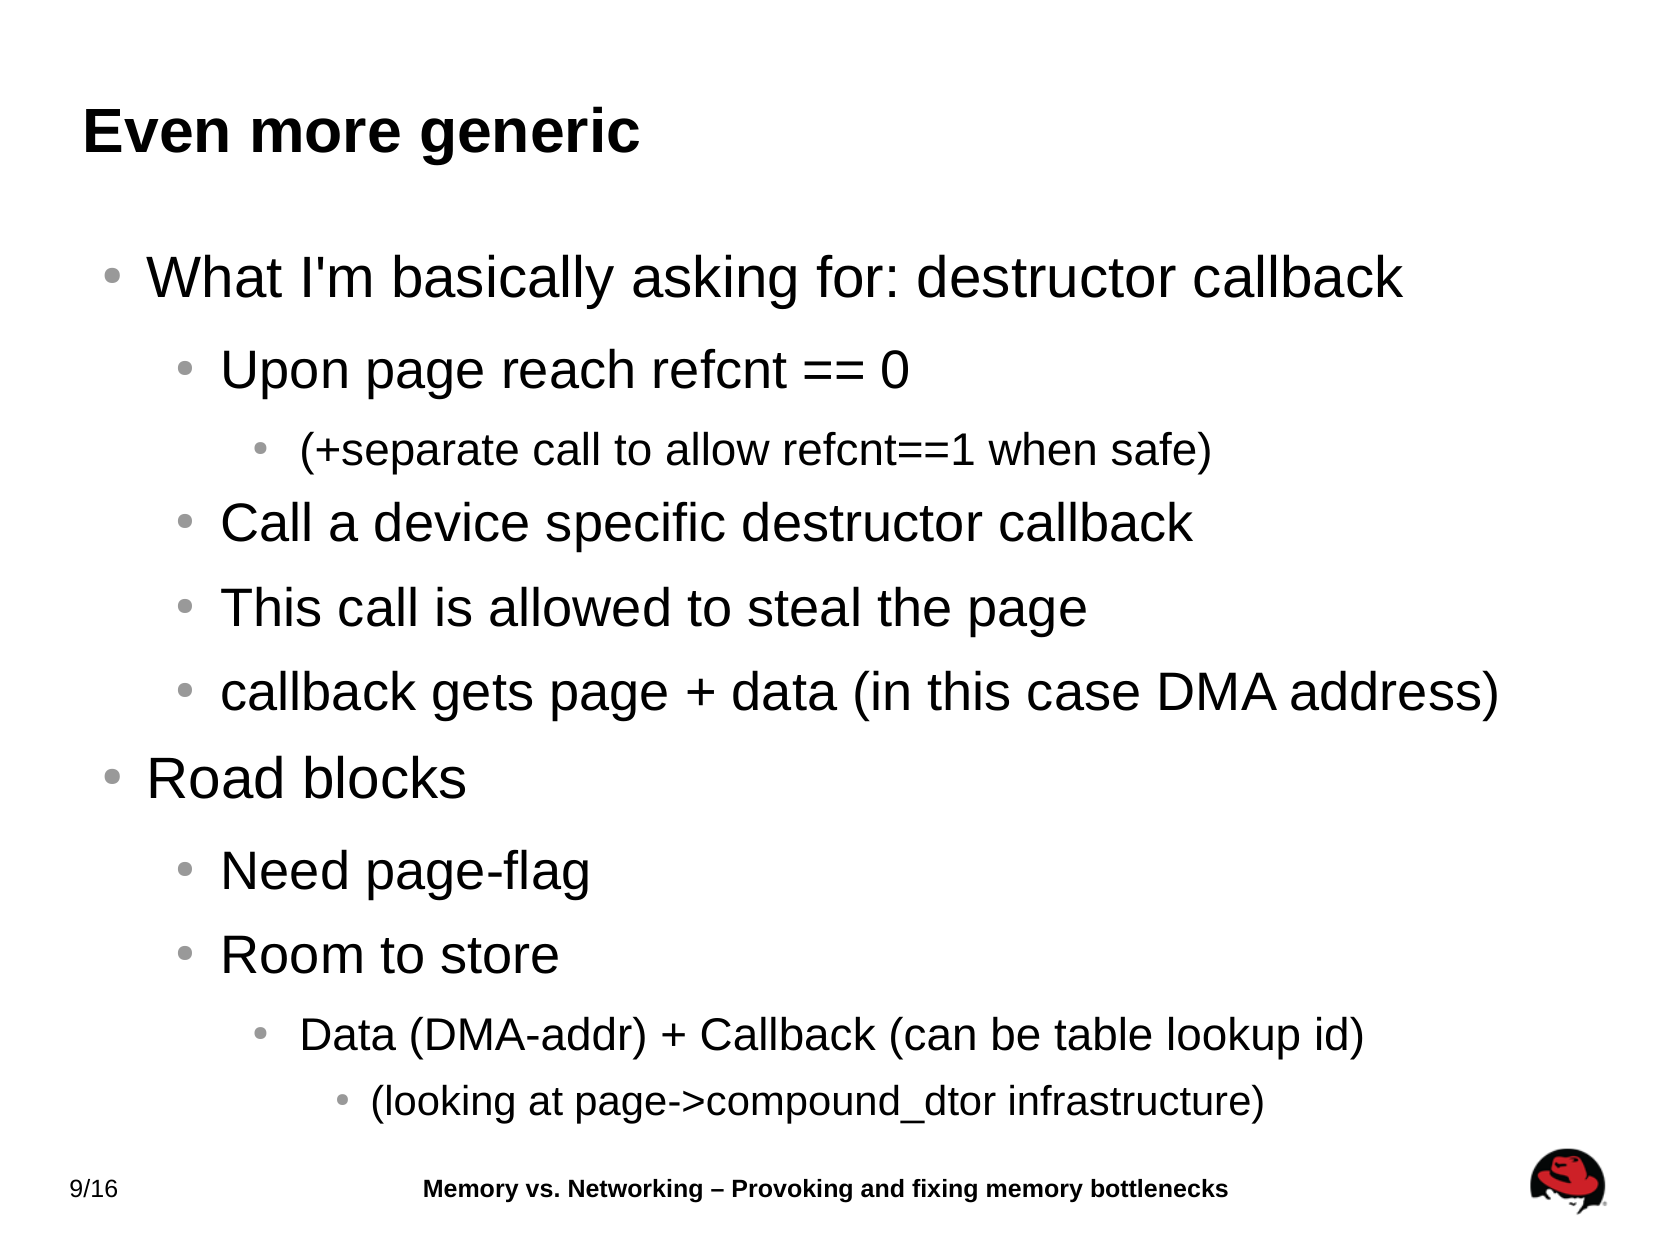

# Even more generic
What I'm basically asking for: destructor callback
Upon page reach refcnt == 0
(+separate call to allow refcnt==1 when safe)
Call a device specific destructor callback
This call is allowed to steal the page
callback gets page + data (in this case DMA address)
Road blocks
Need page-flag
Room to store
Data (DMA-addr) + Callback (can be table lookup id)
(looking at page->compound_dtor infrastructure)